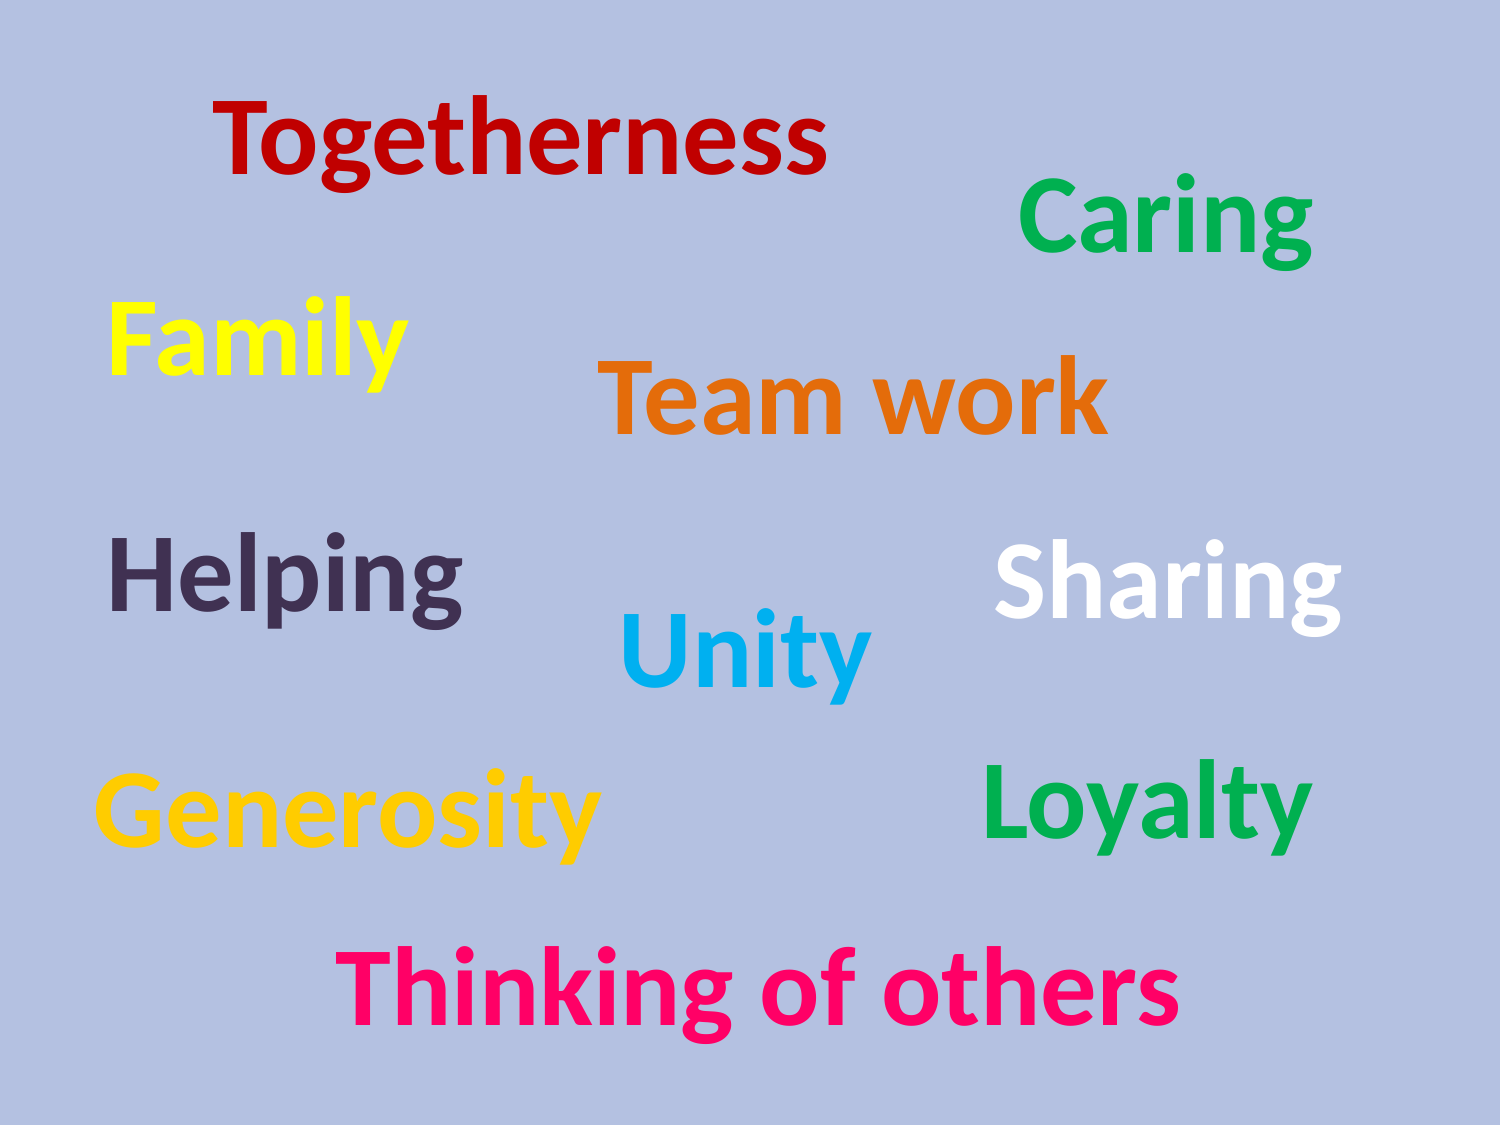

Togetherness
Caring
Family
Team work
Helping
Sharing
Unity
Loyalty
Generosity
Thinking of others